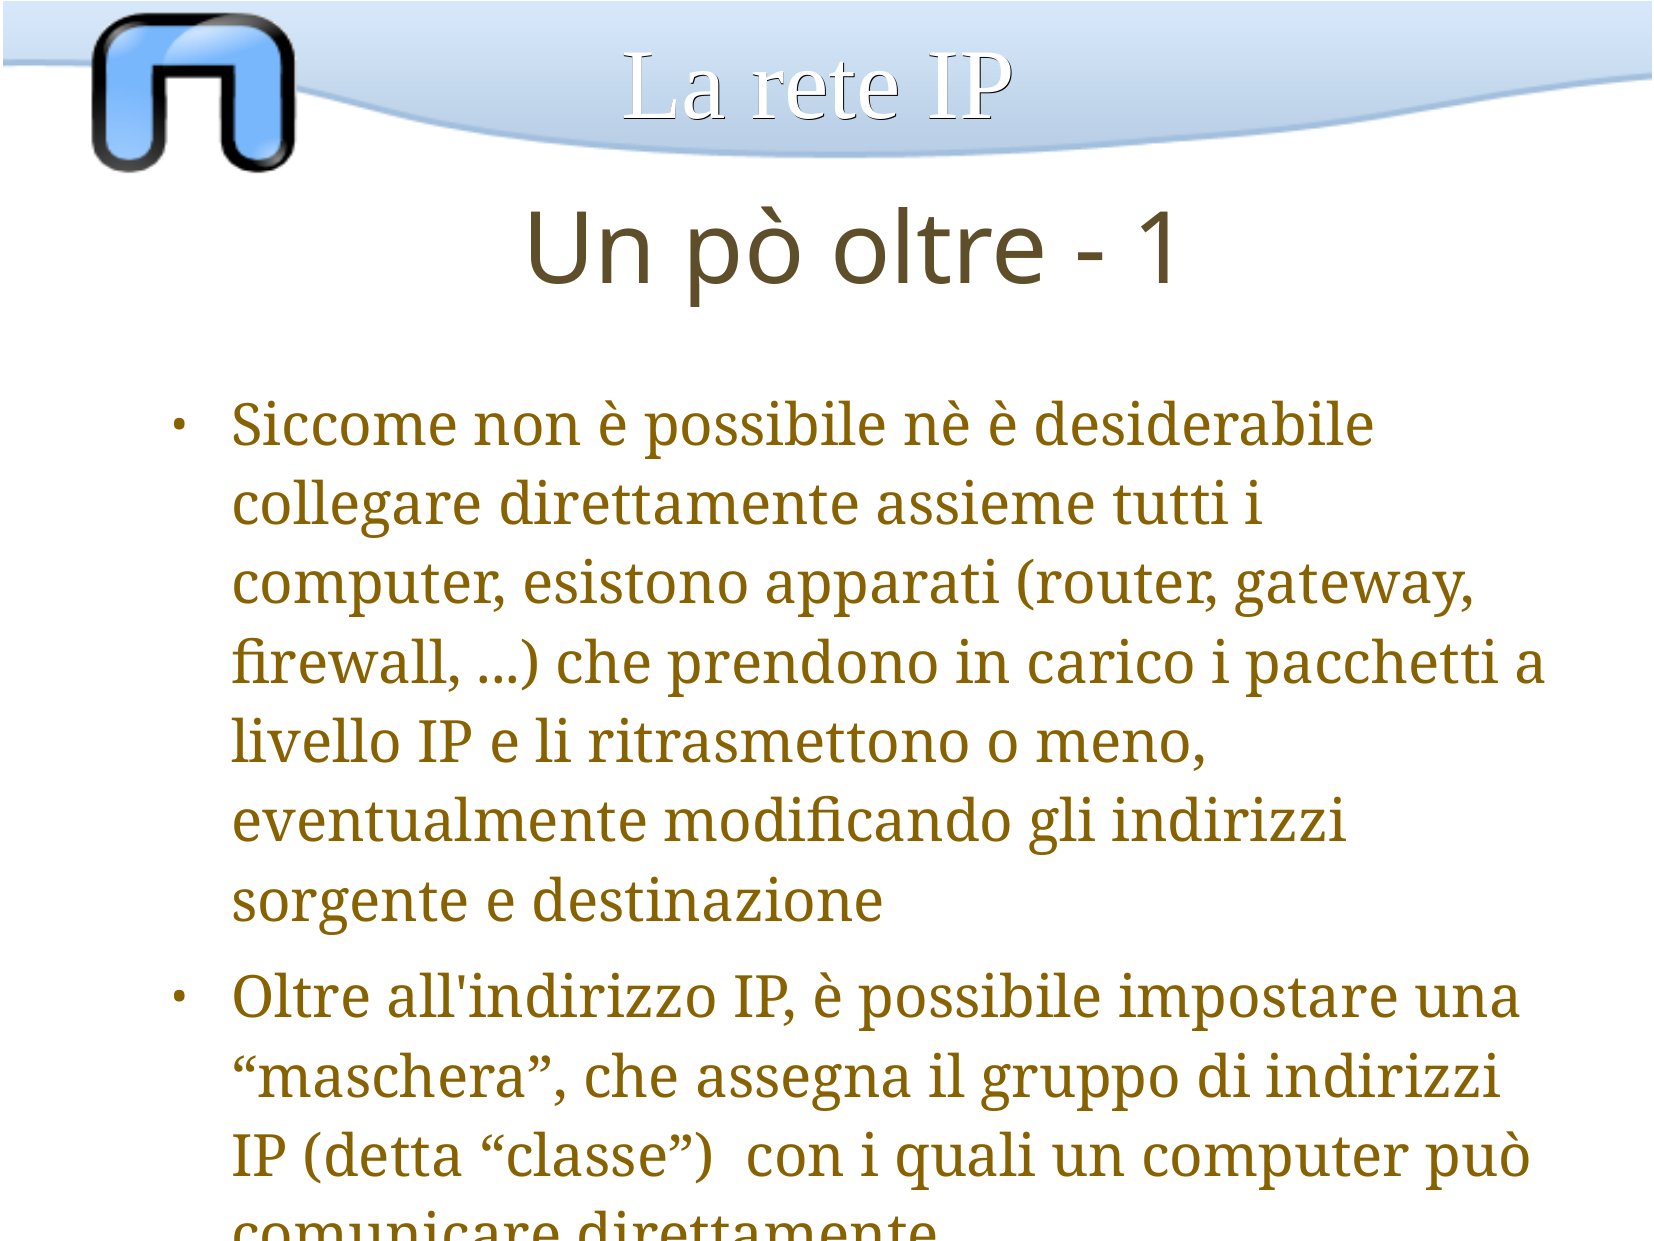

La rete IP
Un pò oltre - 1
# Siccome non è possibile nè è desiderabile collegare direttamente assieme tutti i computer, esistono apparati (router, gateway, firewall, ...) che prendono in carico i pacchetti a livello IP e li ritrasmettono o meno, eventualmente modificando gli indirizzi sorgente e destinazione
Oltre all'indirizzo IP, è possibile impostare una “maschera”, che assegna il gruppo di indirizzi IP (detta “classe”) con i quali un computer può comunicare direttamente